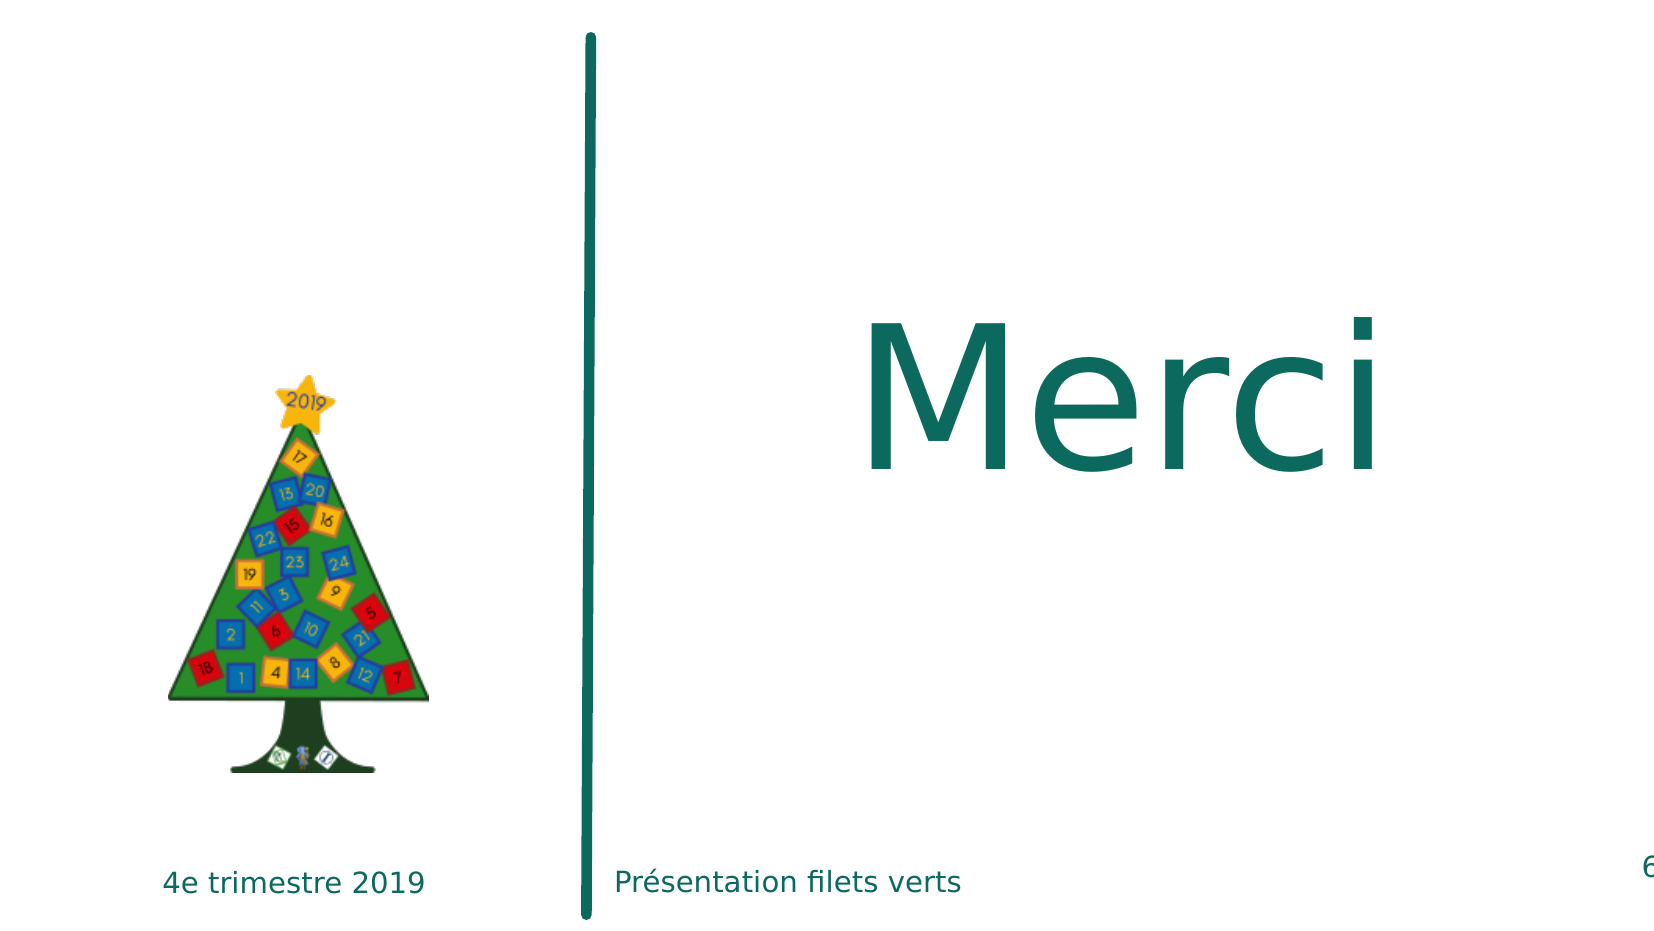

Merci
Présentation filets verts
6
4e trimestre 2019